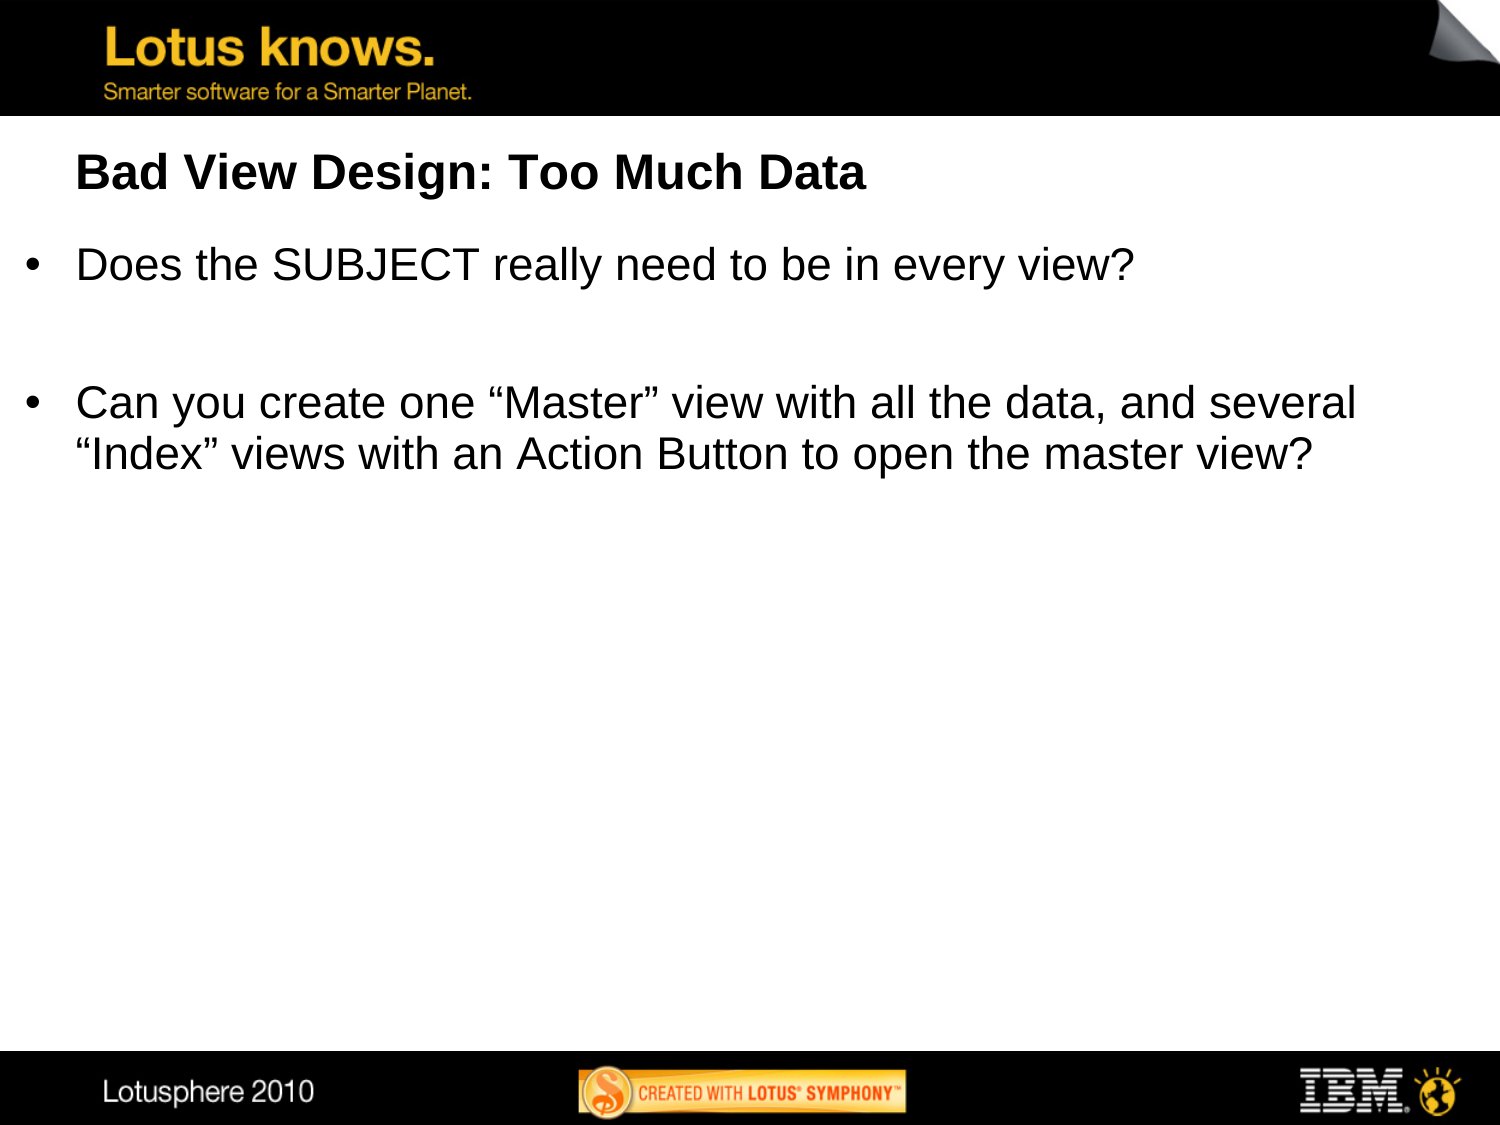

# Bad View Design: Too Much Data
Does the SUBJECT really need to be in every view?
Can you create one “Master” view with all the data, and several “Index” views with an Action Button to open the master view?